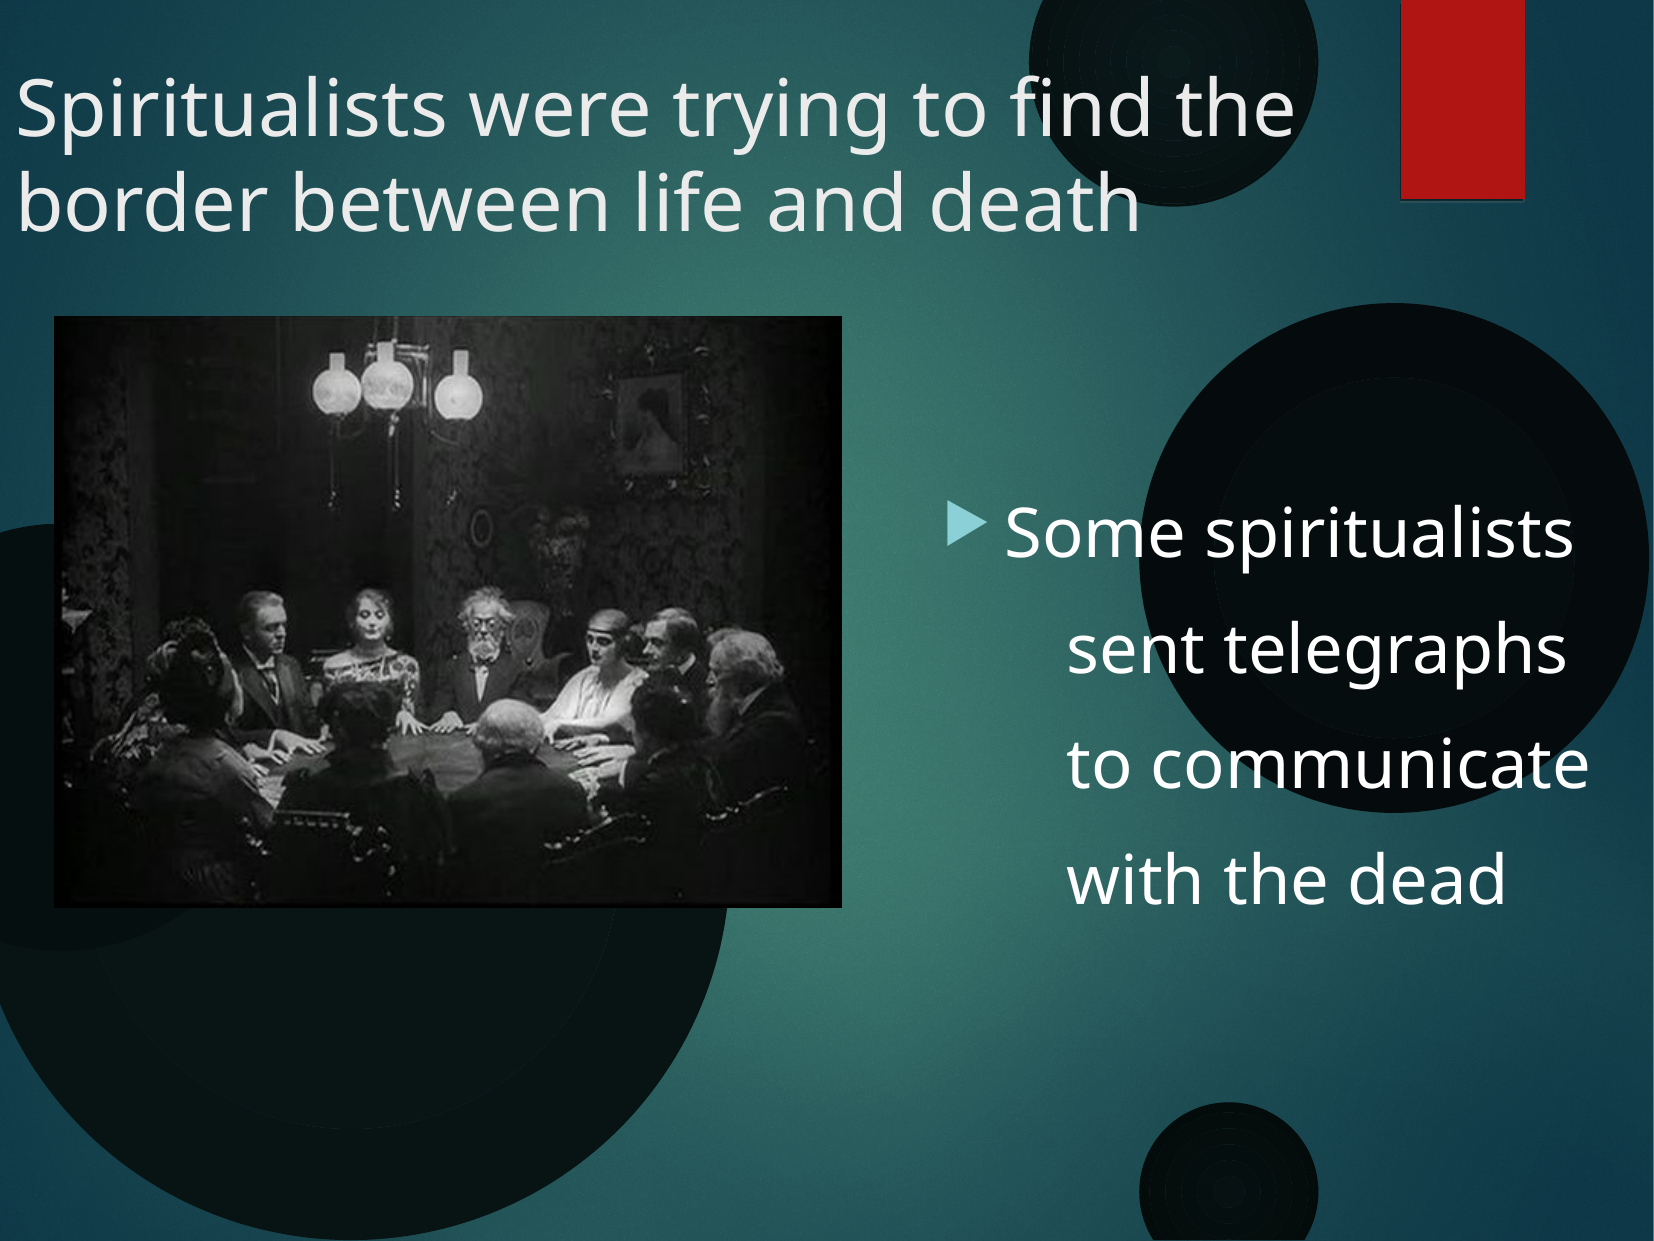

# Spiritualists were trying to find the border between life and death
Some spiritualists sent telegraphs to communicate with the dead